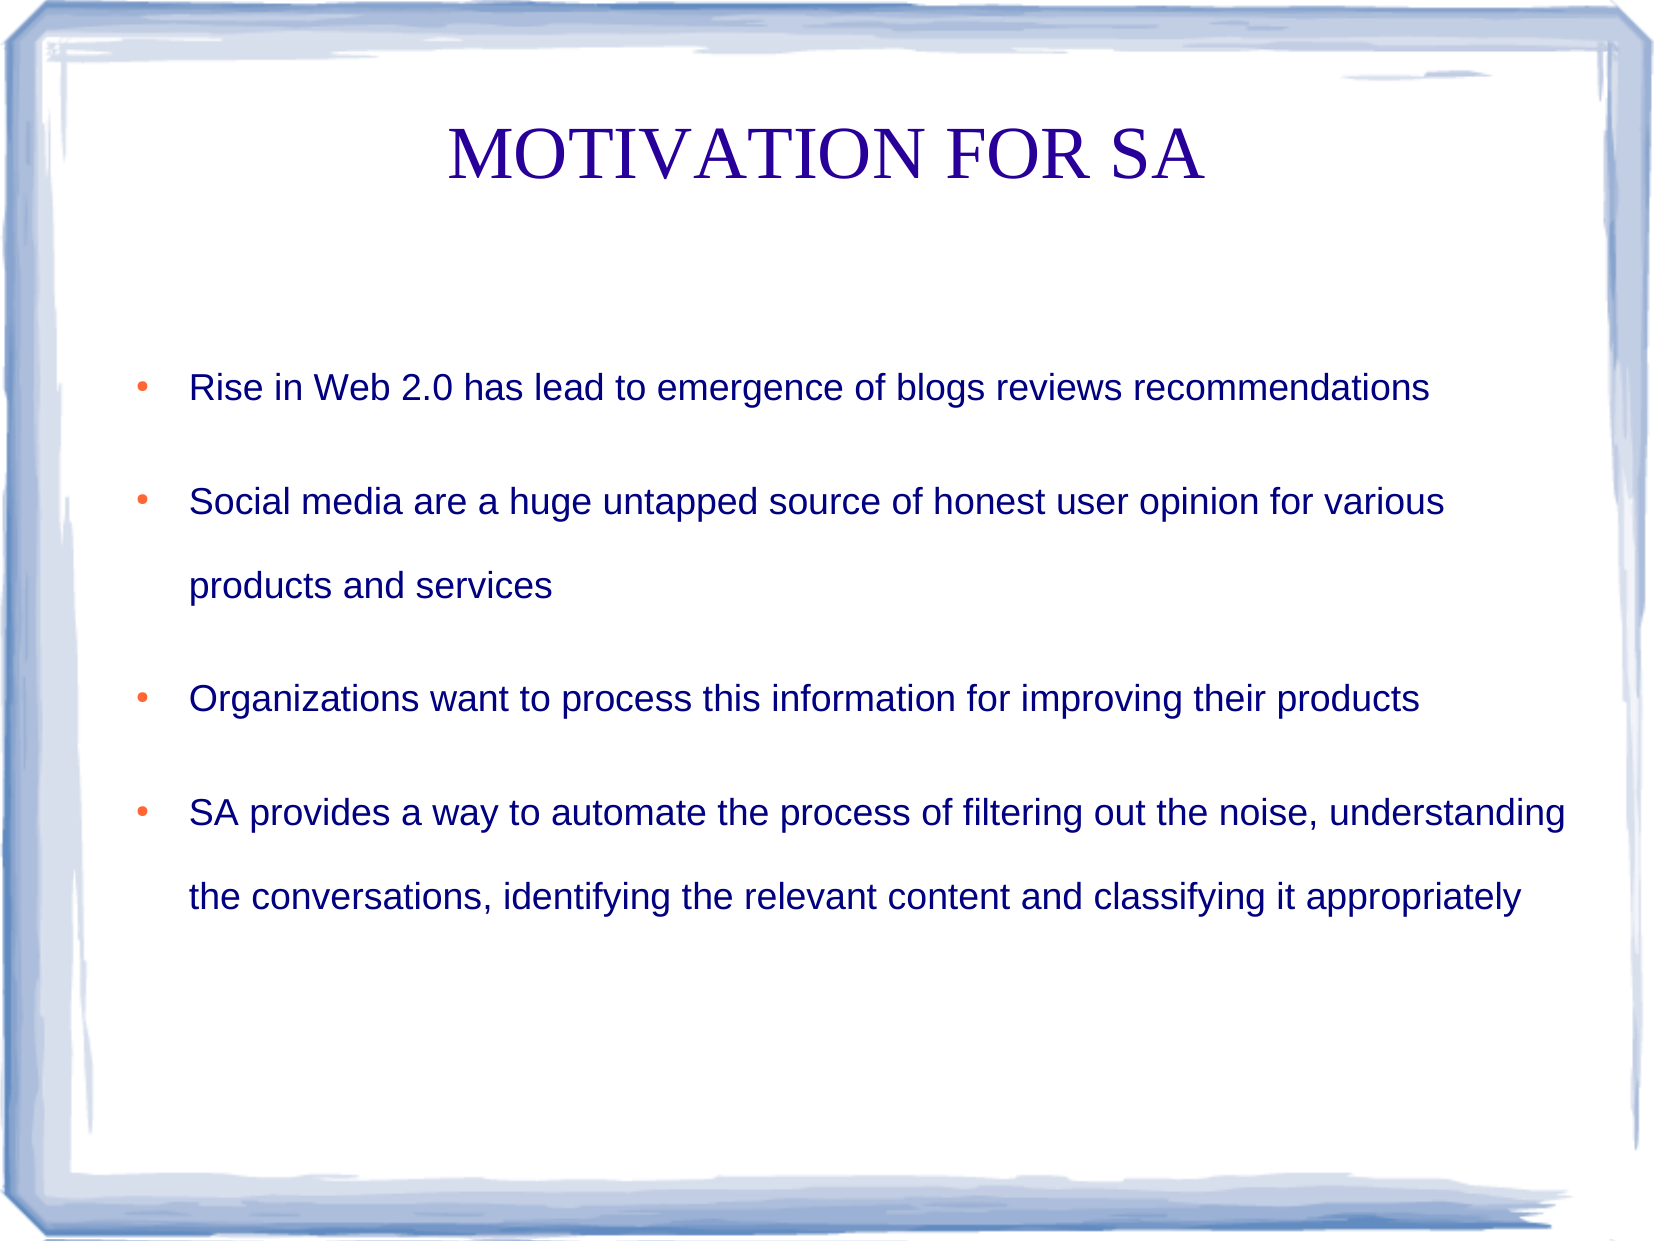

# MOTIVATION FOR SA
Rise in Web 2.0 has lead to emergence of blogs reviews recommendations
Social media are a huge untapped source of honest user opinion for various products and services
Organizations want to process this information for improving their products
SA provides a way to automate the process of filtering out the noise, understanding the conversations, identifying the relevant content and classifying it appropriately